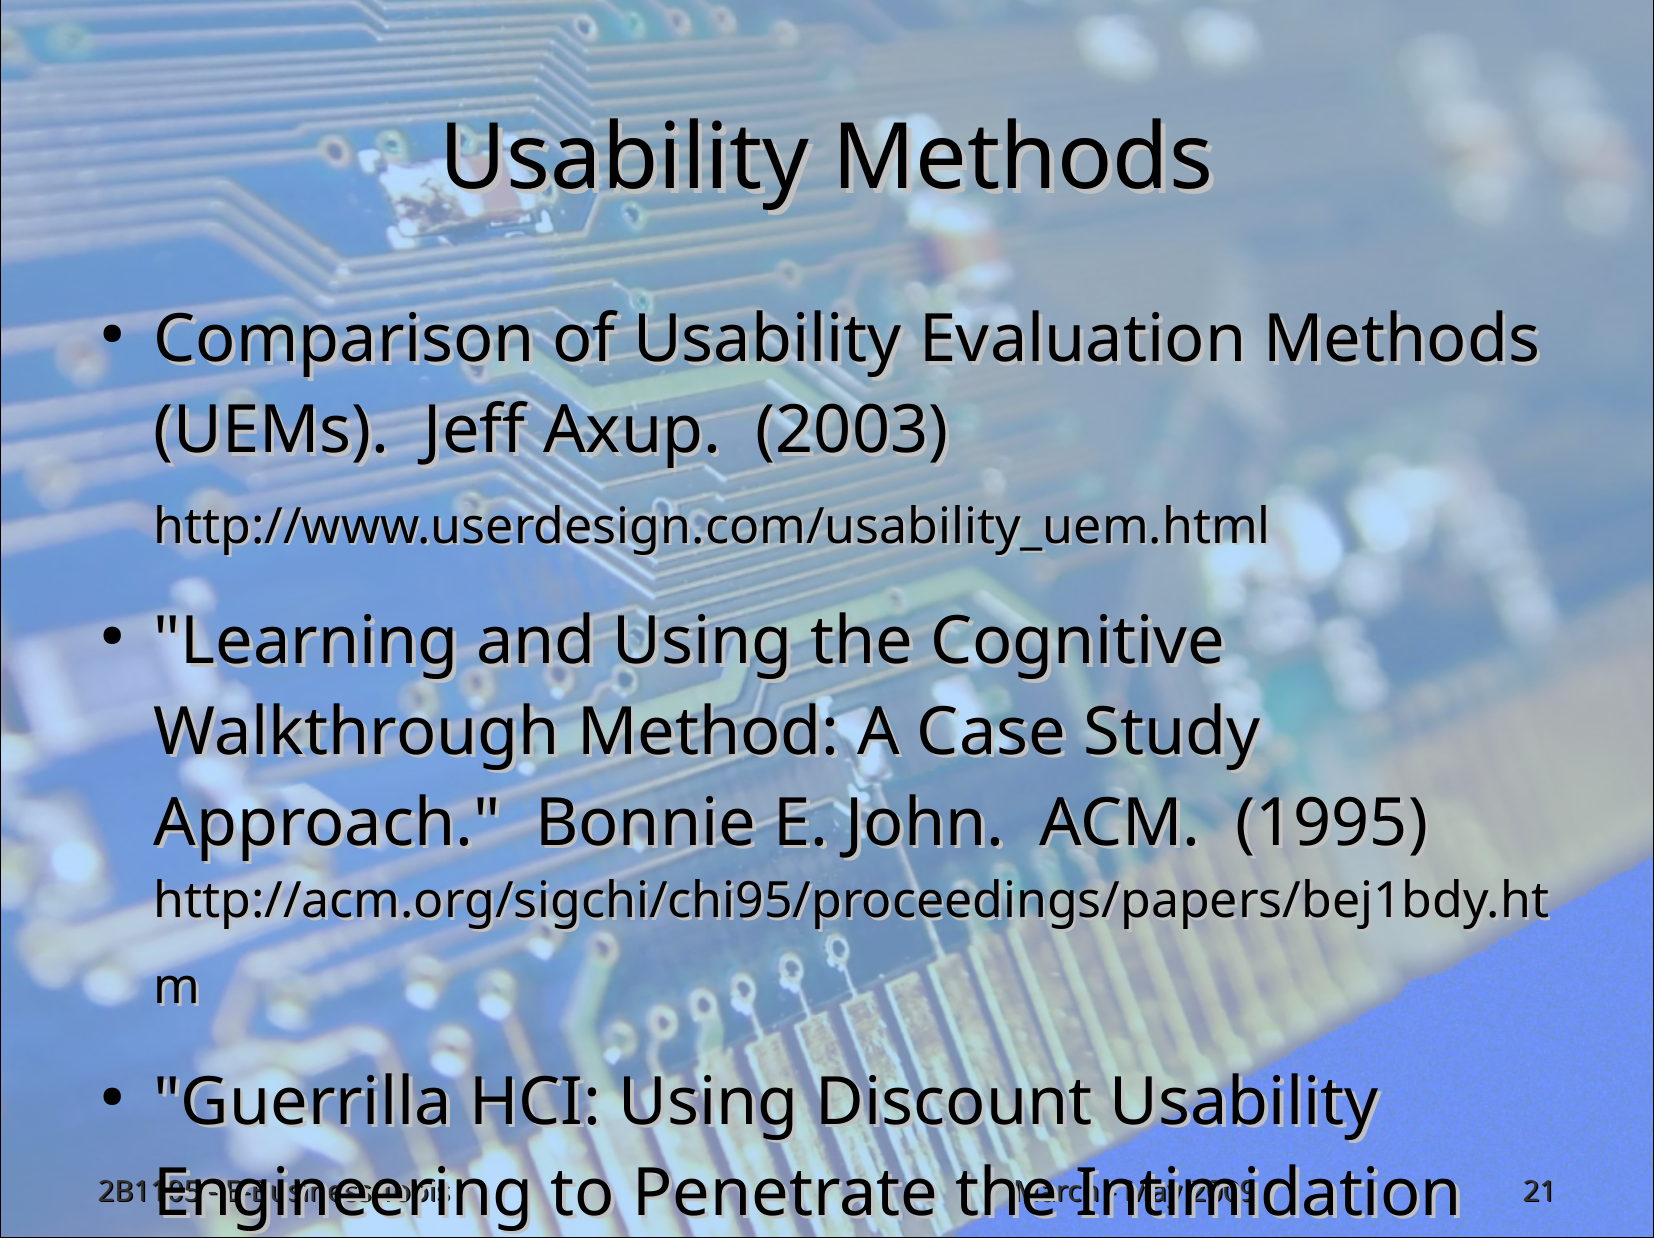

# Usability Methods
Comparison of Usability Evaluation Methods (UEMs). Jeff Axup. (2003)
http://www.userdesign.com/usability_uem.html
"Learning and Using the Cognitive Walkthrough Method: A Case Study Approach." Bonnie E. John. ACM. (1995)
http://acm.org/sigchi/chi95/proceedings/papers/bej1bdy.htm
"Guerrilla HCI: Using Discount Usability Engineering to Penetrate the Intimidation Barrier." Jakob Nielsen. (1994)
http://www.useit.com/papers/guerrilla_hci.html